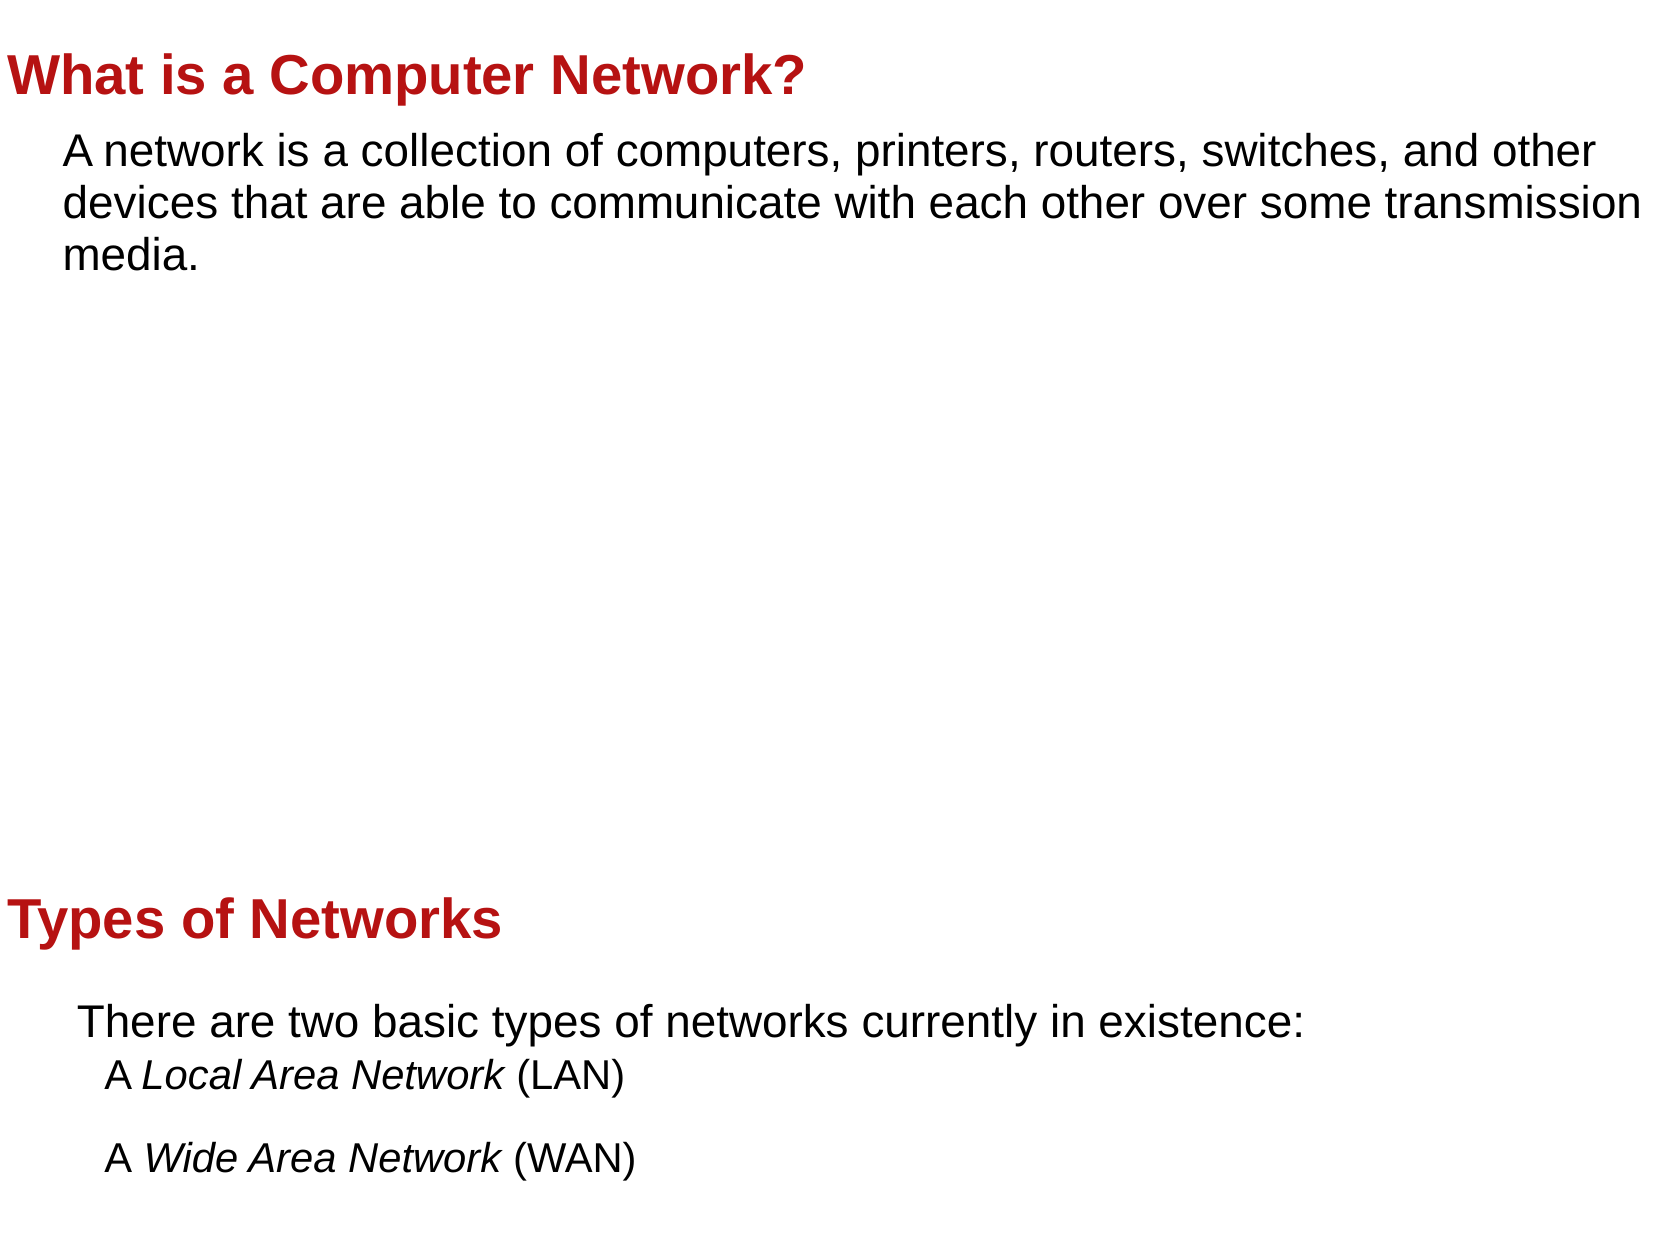

What is a Computer Network?
A network is a collection of computers, printers, routers, switches, and other devices that are able to communicate with each other over some transmission media.
Types of Networks
There are two basic types of networks currently in existence:
A Local Area Network (LAN)
A Wide Area Network (WAN)